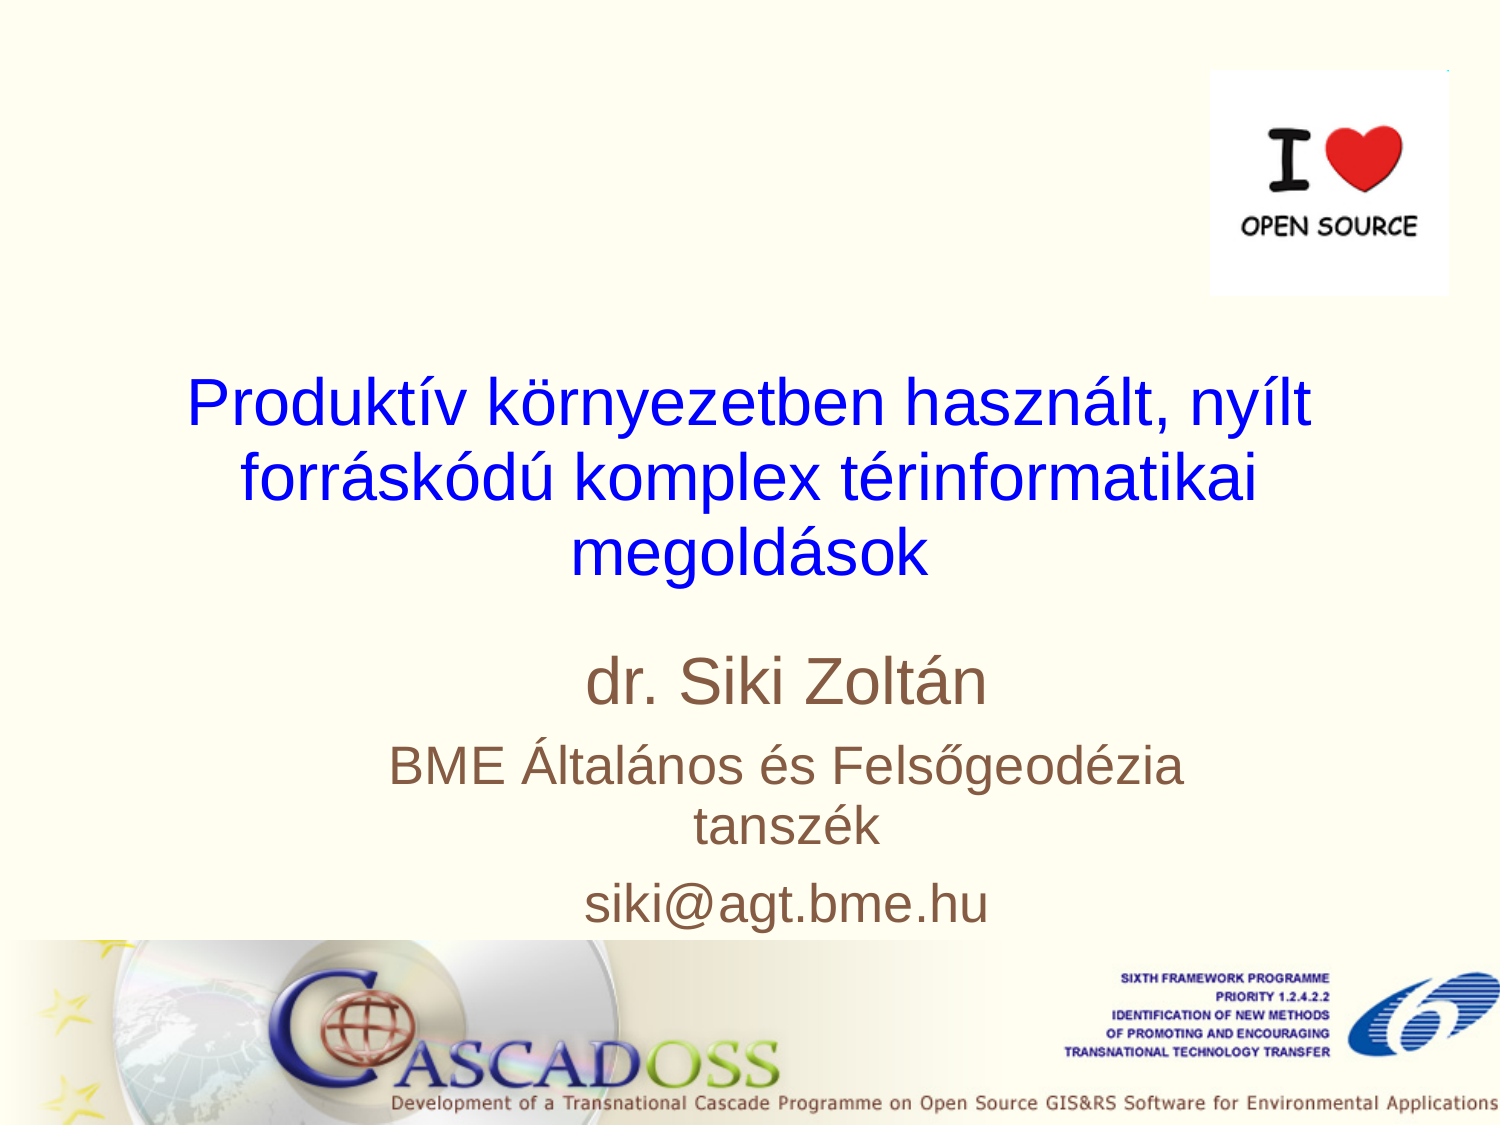

# Produktív környezetben használt, nyílt forráskódú komplex térinformatikai megoldások
dr. Siki Zoltán
BME Általános és Felsőgeodézia tanszék
siki@agt.bme.hu